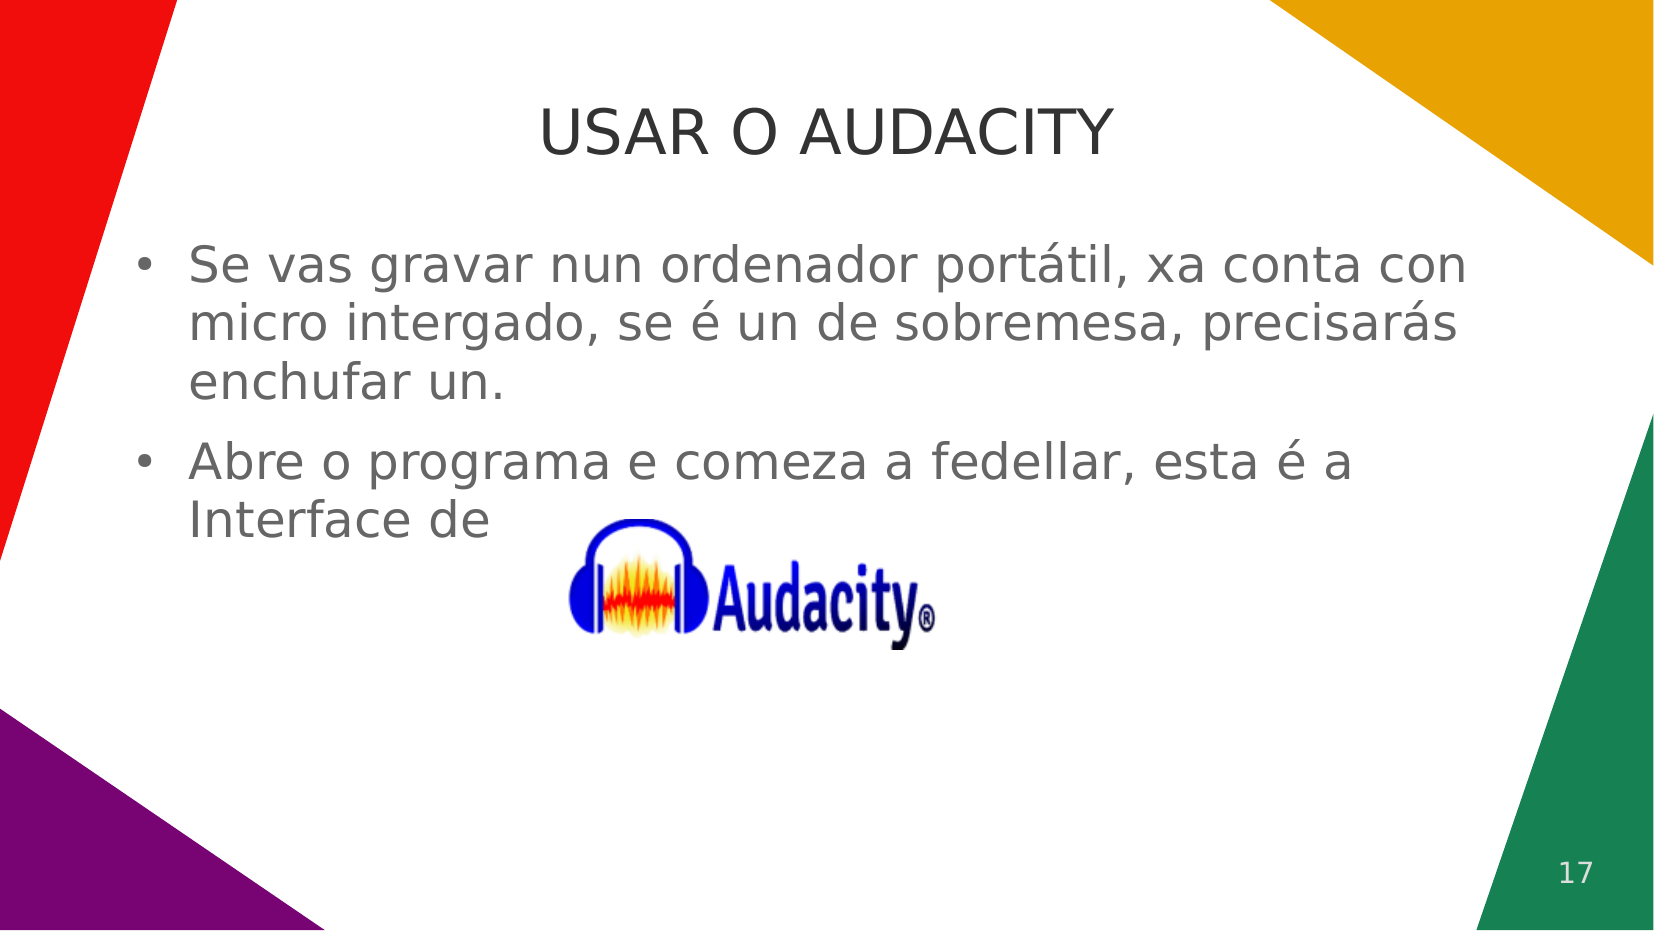

# USAR O AUDACITY
Se vas gravar nun ordenador portátil, xa conta con micro intergado, se é un de sobremesa, precisarás enchufar un.
Abre o programa e comeza a fedellar, esta é a Interface de
17